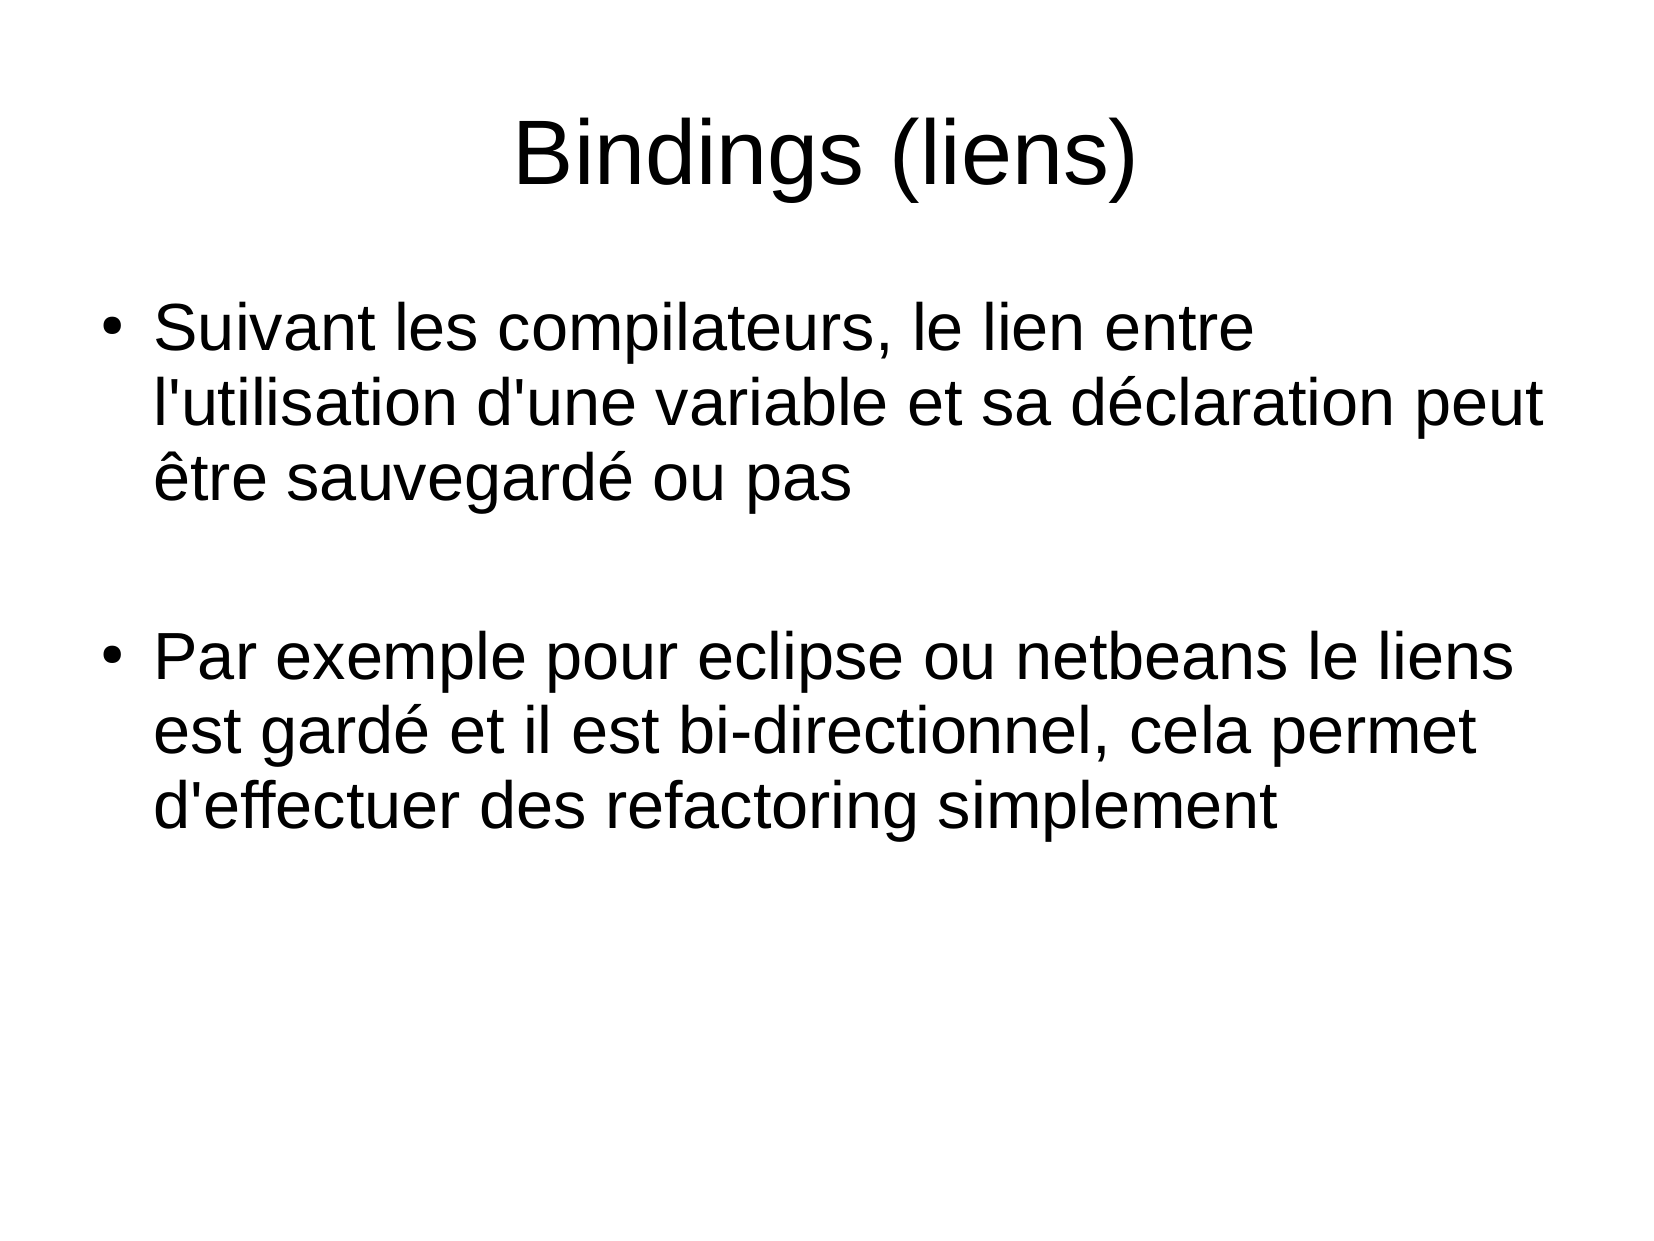

# Bindings (liens)
Suivant les compilateurs, le lien entre l'utilisation d'une variable et sa déclaration peut être sauvegardé ou pas
Par exemple pour eclipse ou netbeans le liens est gardé et il est bi-directionnel, cela permet d'effectuer des refactoring simplement